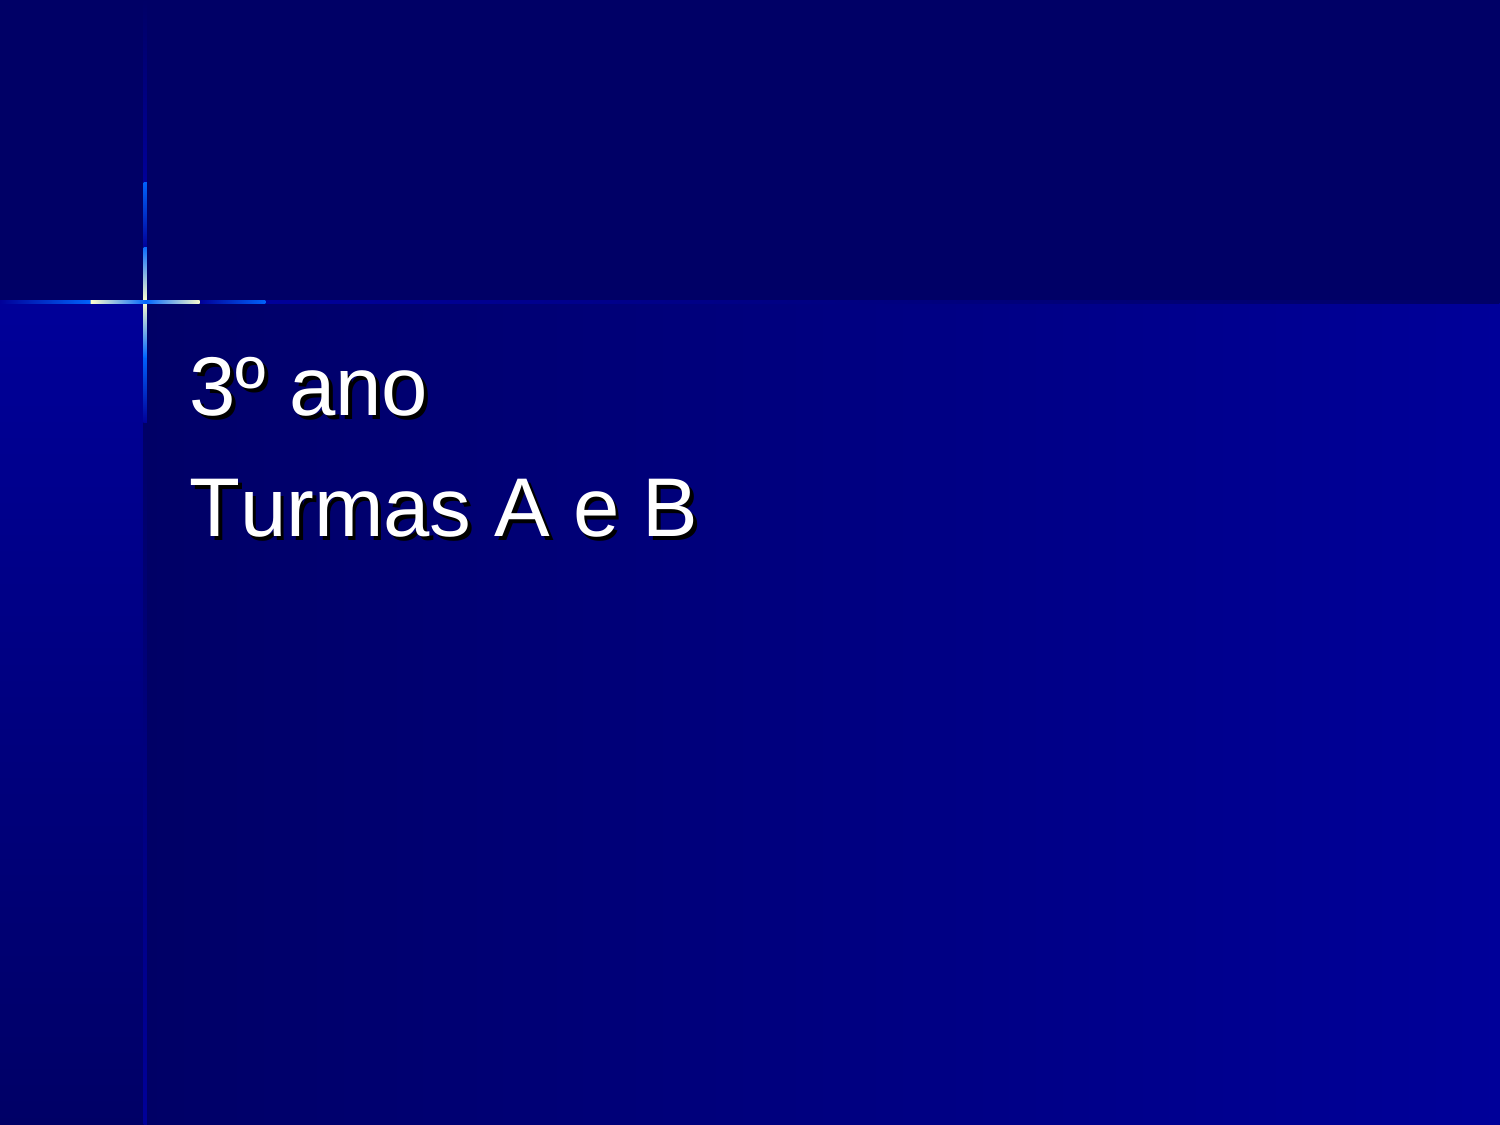

# 3º ano
Turmas A e B